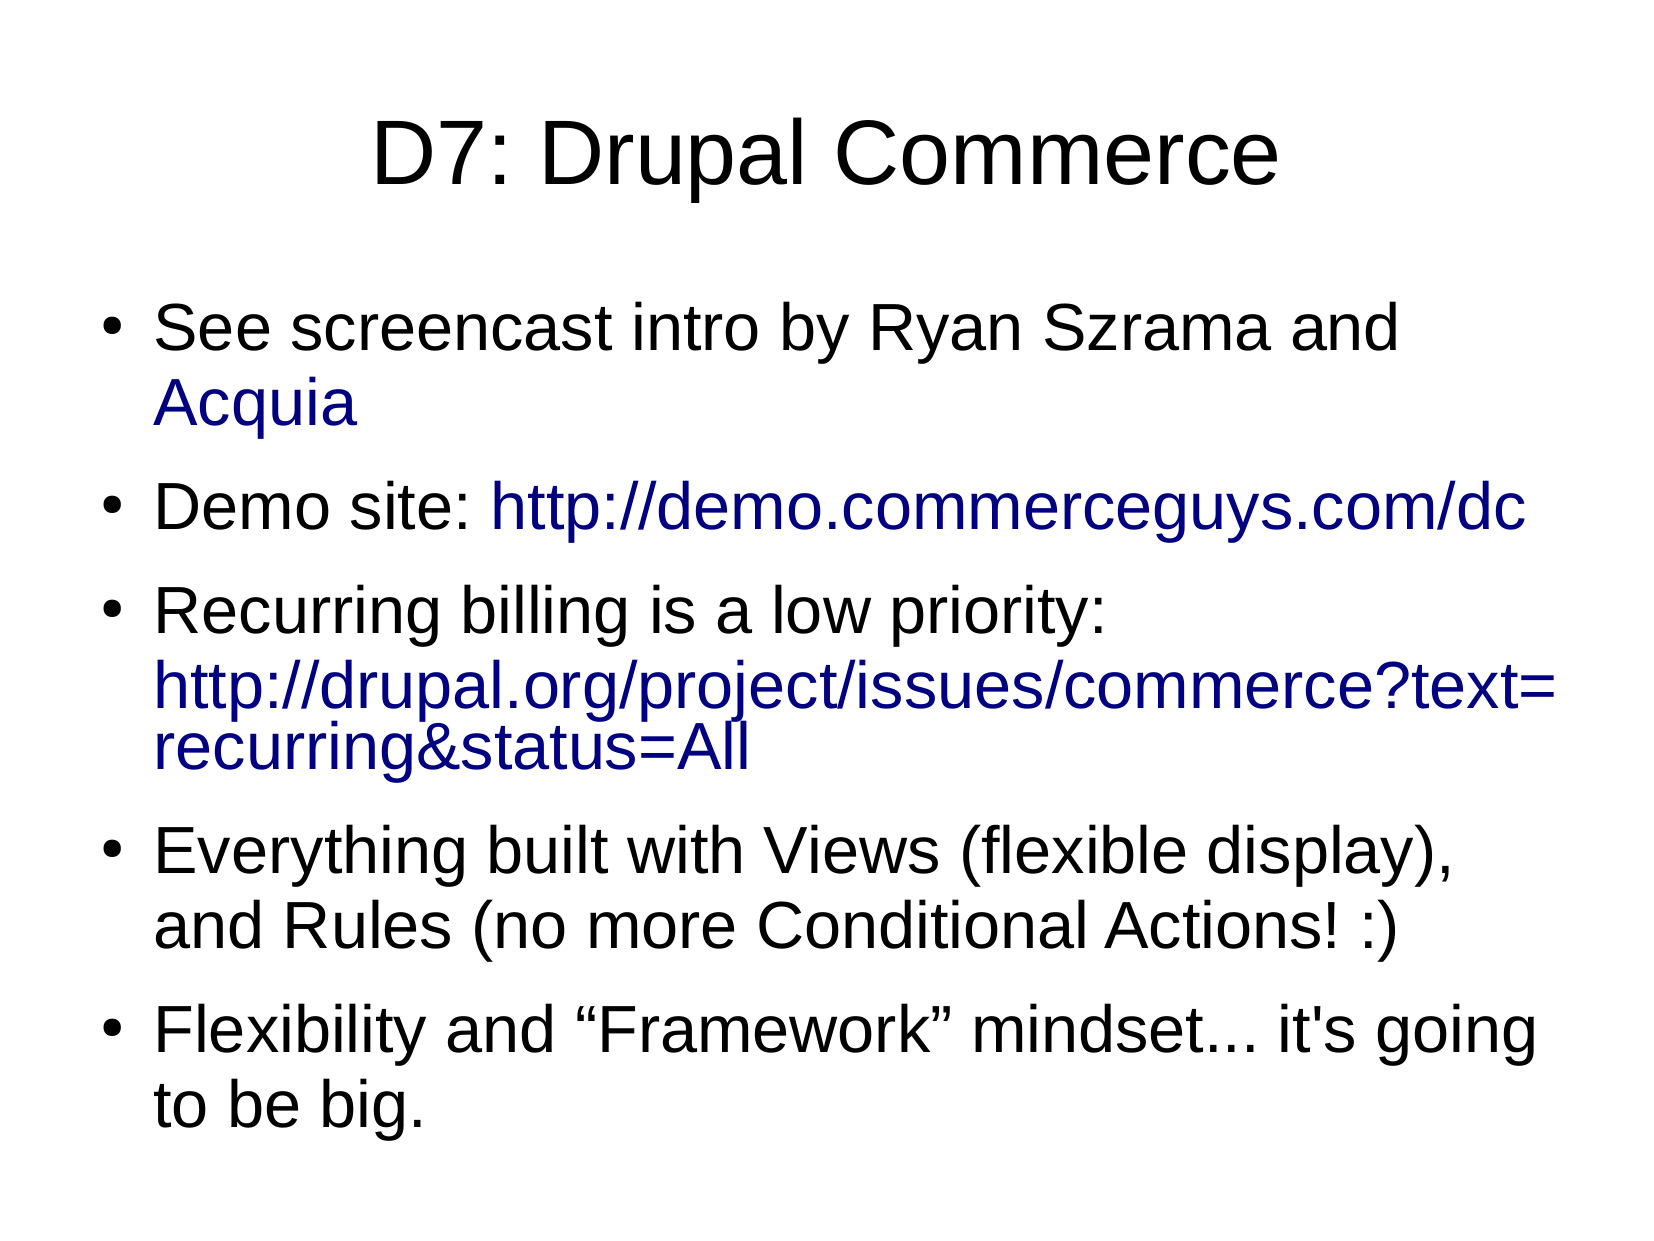

# D7: Drupal Commerce
See screencast intro by Ryan Szrama and Acquia
Demo site: http://demo.commerceguys.com/dc
Recurring billing is a low priority: http://drupal.org/project/issues/commerce?text=recurring&status=All
Everything built with Views (flexible display), and Rules (no more Conditional Actions! :)
Flexibility and “Framework” mindset... it's going to be big.